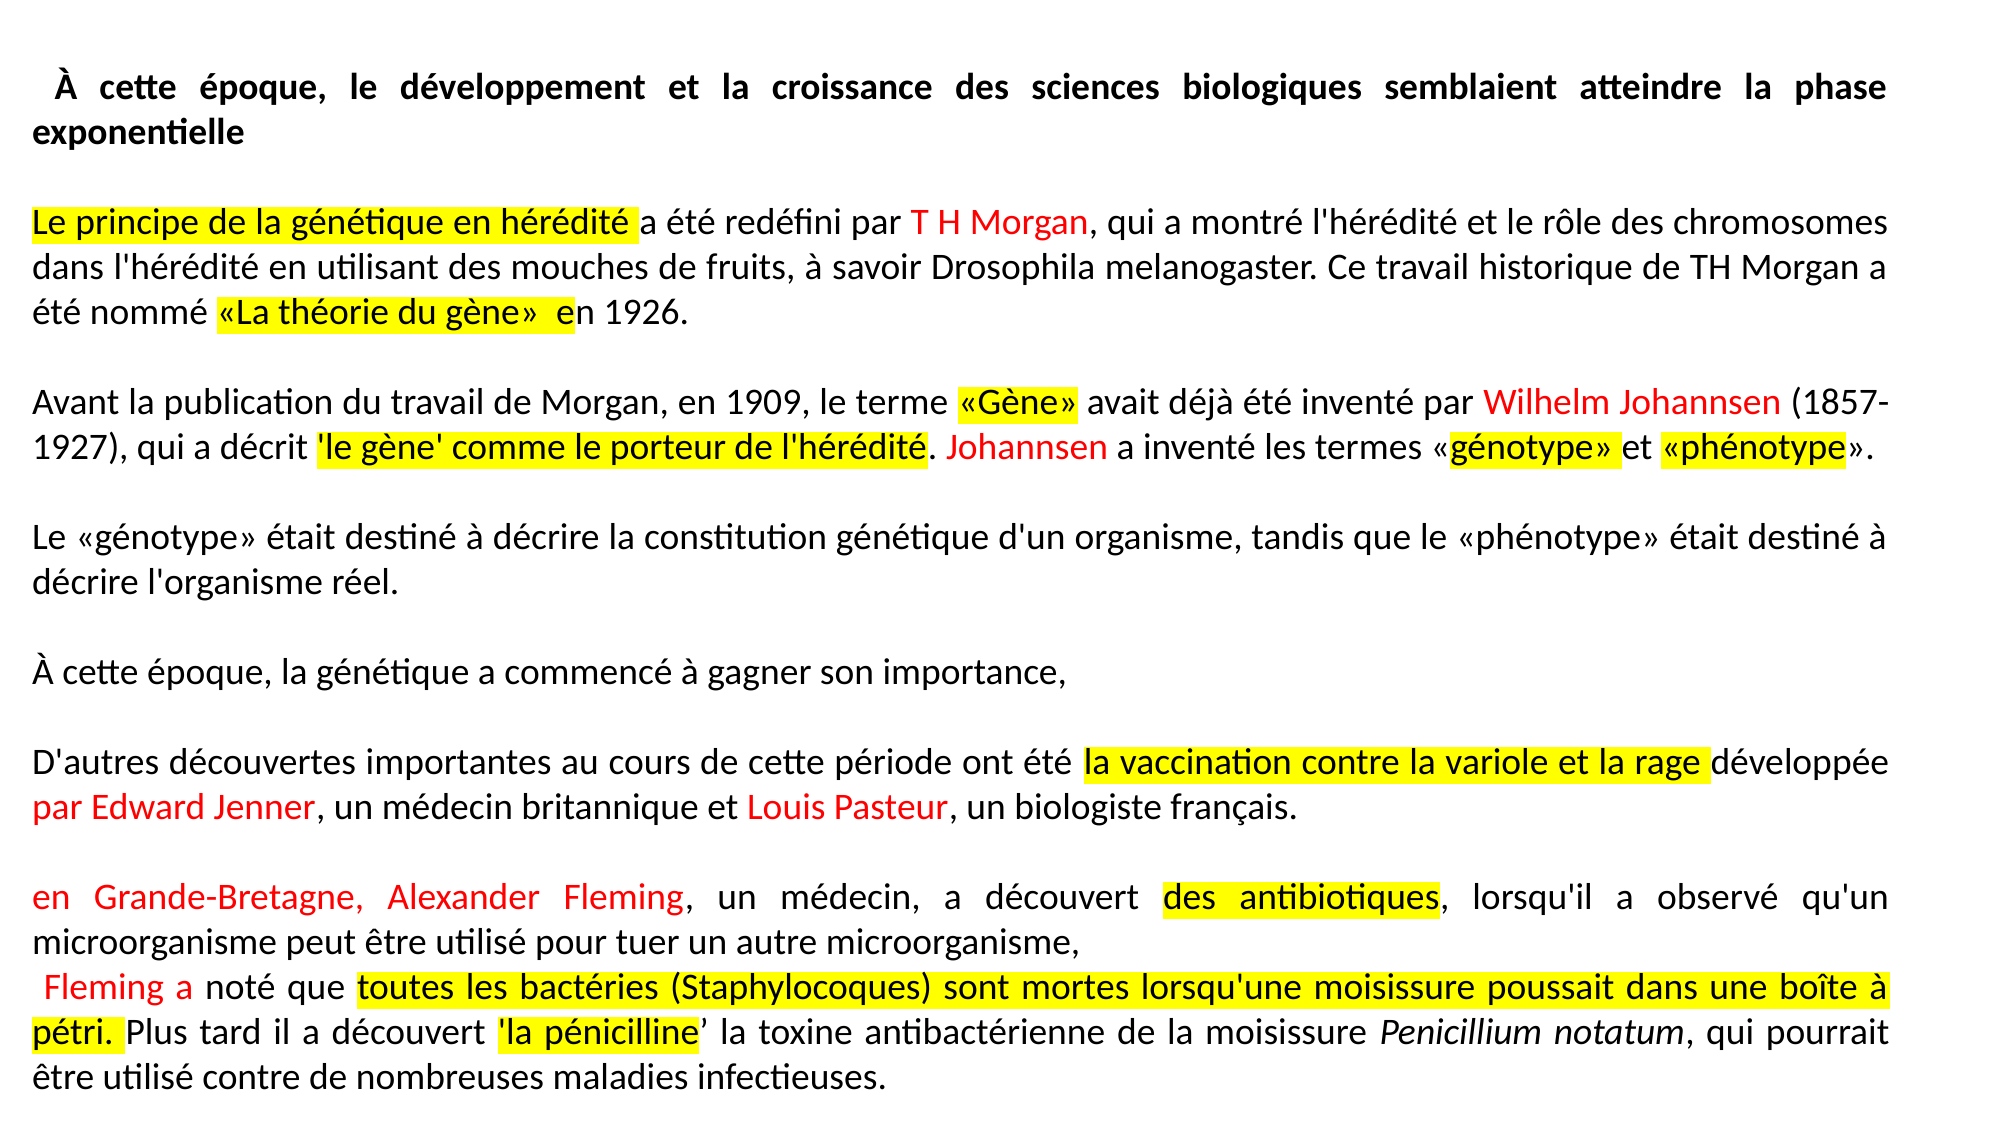

À cette époque, le développement et la croissance des sciences biologiques semblaient atteindre la phase exponentielle
Le principe de la génétique en hérédité a été redéfini par T H Morgan, qui a montré l'hérédité et le rôle des chromosomes dans l'hérédité en utilisant des mouches de fruits, à savoir Drosophila melanogaster. Ce travail historique de TH Morgan a été nommé «La théorie du gène» en 1926.
Avant la publication du travail de Morgan, en 1909, le terme «Gène» avait déjà été inventé par Wilhelm Johannsen (1857-1927), qui a décrit 'le gène' comme le porteur de l'hérédité. Johannsen a inventé les termes «génotype» et «phénotype».
Le «génotype» était destiné à décrire la constitution génétique d'un organisme, tandis que le «phénotype» était destiné à décrire l'organisme réel.
À cette époque, la génétique a commencé à gagner son importance,
D'autres découvertes importantes au cours de cette période ont été la vaccination contre la variole et la rage développée par Edward Jenner, un médecin britannique et Louis Pasteur, un biologiste français.
en Grande-Bretagne, Alexander Fleming, un médecin, a découvert des antibiotiques, lorsqu'il a observé qu'un microorganisme peut être utilisé pour tuer un autre microorganisme,
 Fleming a noté que toutes les bactéries (Staphylocoques) sont mortes lorsqu'une moisissure poussait dans une boîte à pétri. Plus tard il a découvert 'la pénicilline’ la toxine antibactérienne de la moisissure Penicillium notatum, qui pourrait être utilisé contre de nombreuses maladies infectieuses.